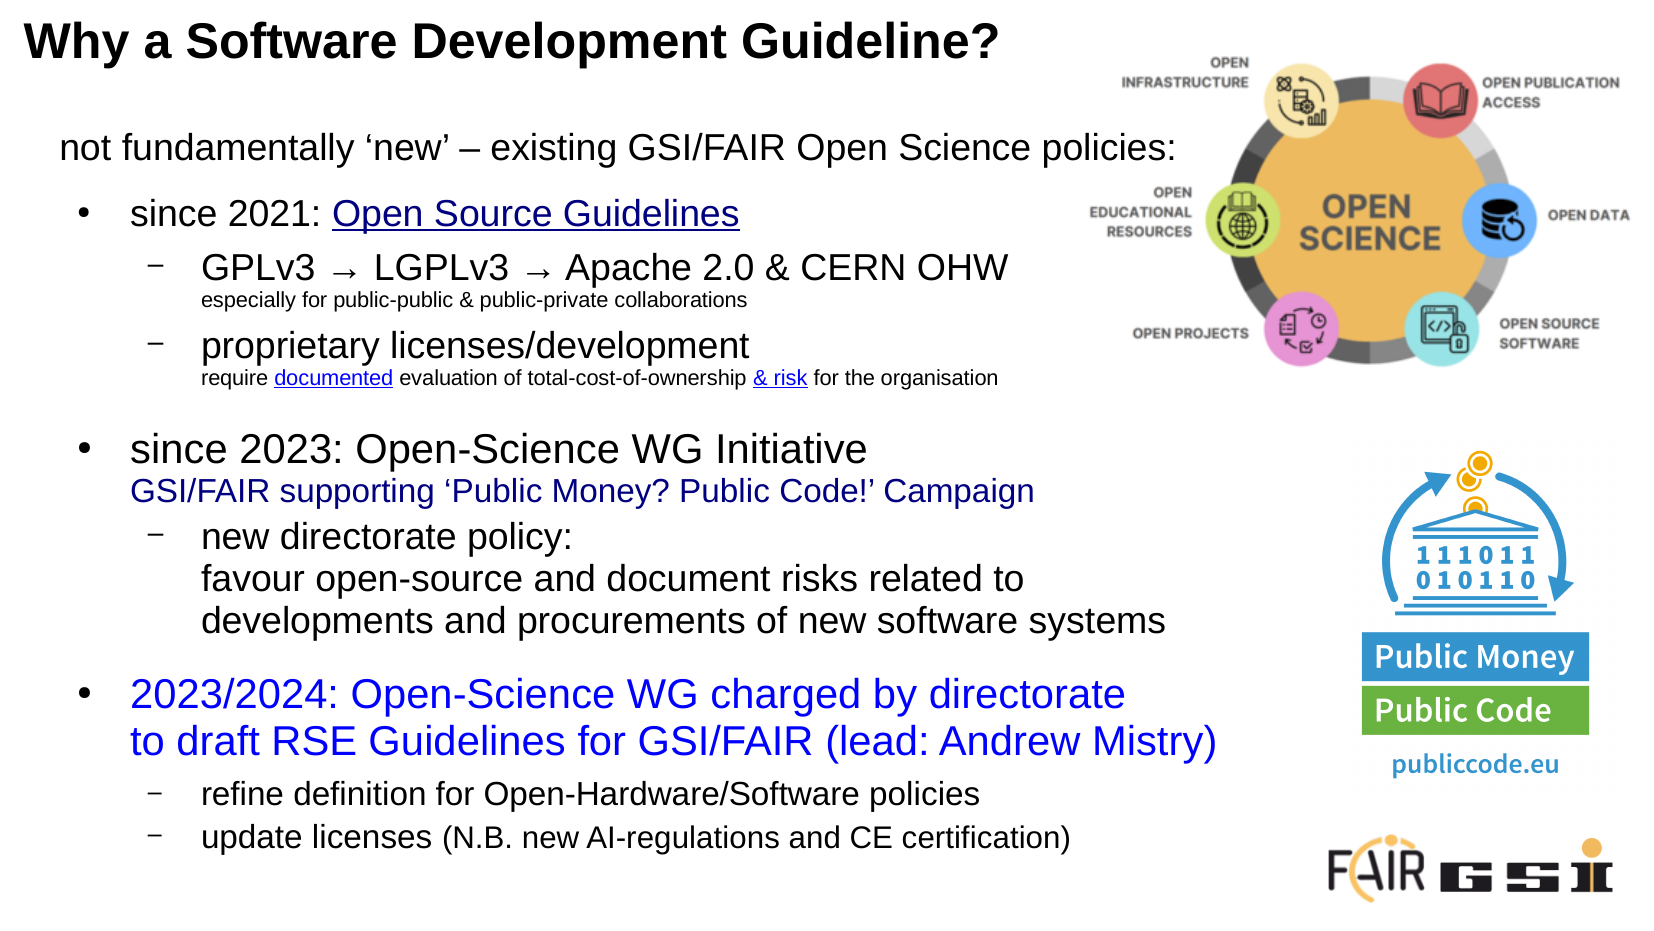

Why a Software Development Guideline?
# not fundamentally ‘new’ – existing GSI/FAIR Open Science policies:
since 2021: Open Source Guidelines
GPLv3 → LGPLv3 → Apache 2.0 & CERN OHW
especially for public-public & public-private collaborations
proprietary licenses/development
require documented evaluation of total-cost-of-ownership & risk for the organisation
since 2023: Open-Science WG Initiative
GSI/FAIR supporting ‘Public Money? Public Code!’ Campaign
new directorate policy:
favour open-source and document risks related to
developments and procurements of new software systems
2023/2024: Open-Science WG charged by directorate
to draft RSE Guidelines for GSI/FAIR (lead: Andrew Mistry)
refine definition for Open-Hardware/Software policies
update licenses (N.B. new AI-regulations and CE certification)